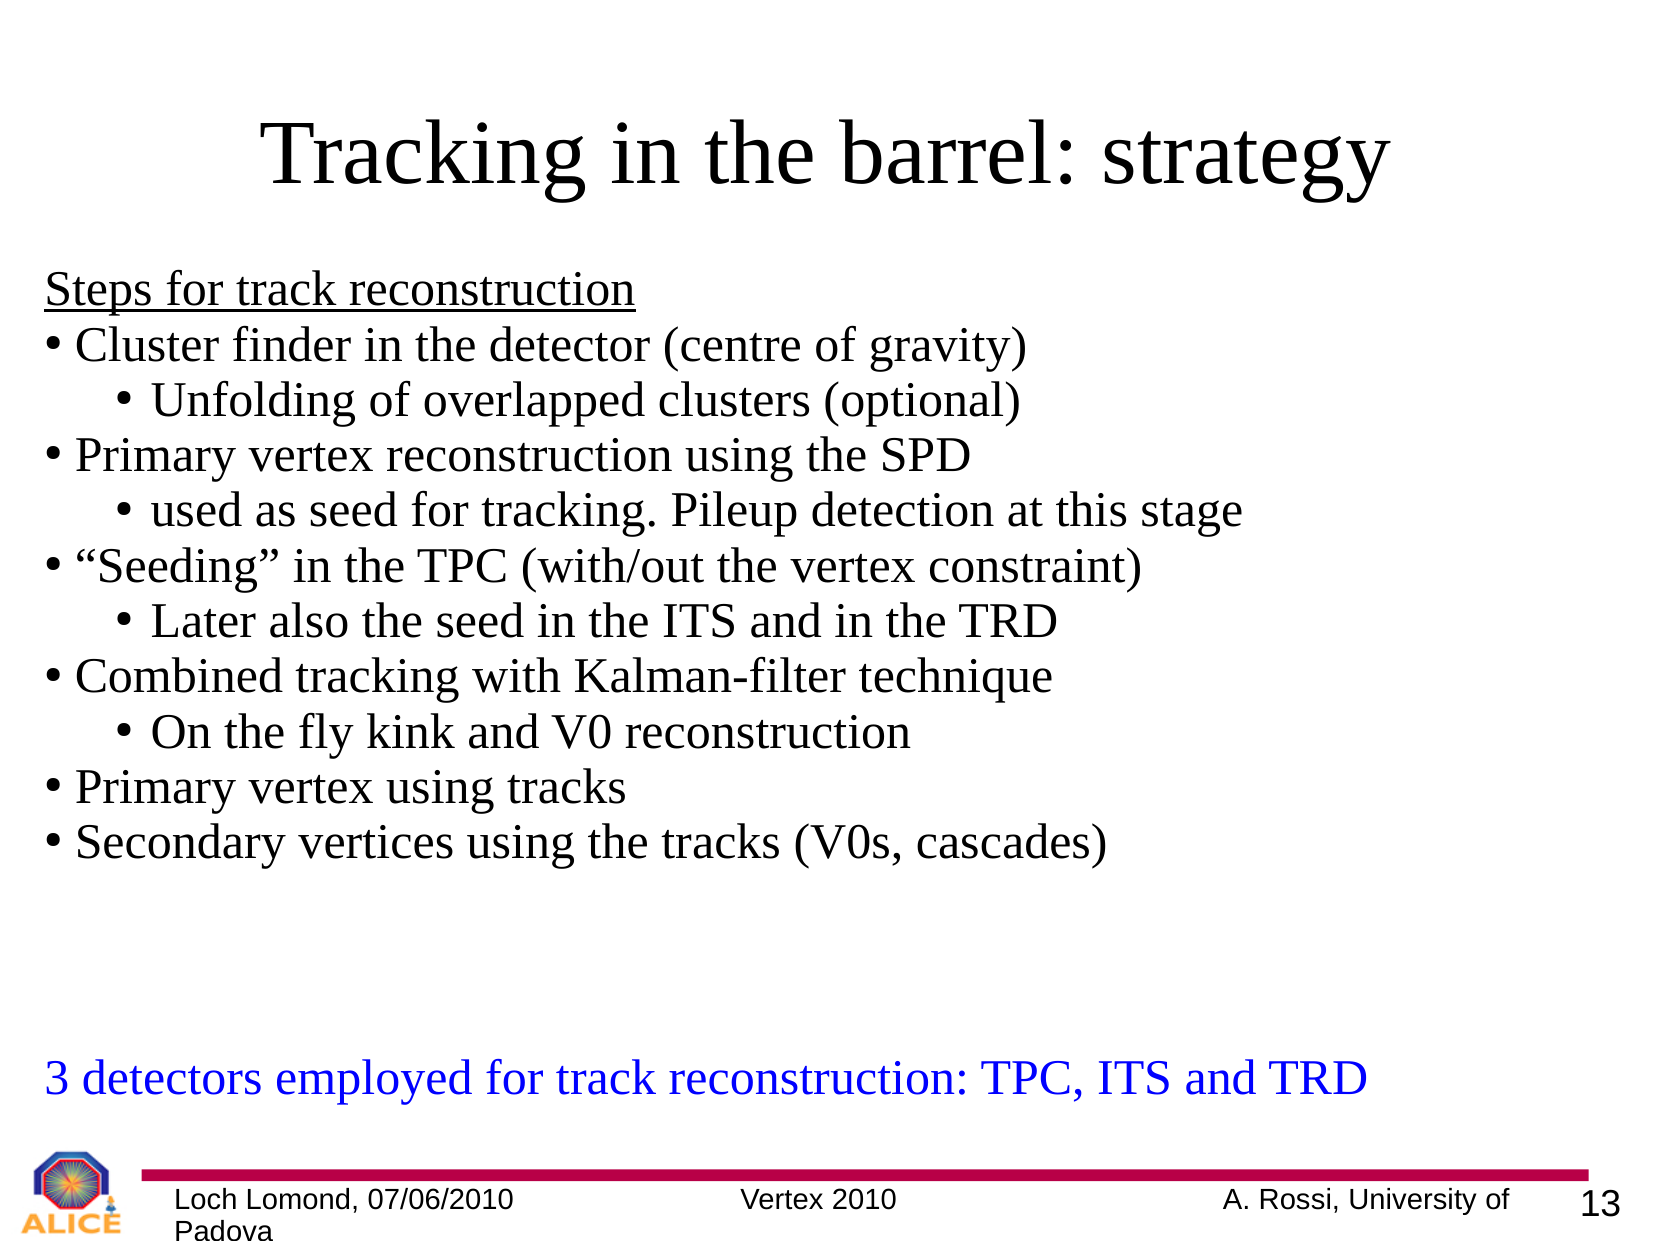

# Tracking in the barrel: strategy
Steps for track reconstruction
 Cluster finder in the detector (centre of gravity)
Unfolding of overlapped clusters (optional)
 Primary vertex reconstruction using the SPD
used as seed for tracking. Pileup detection at this stage
 “Seeding” in the TPC (with/out the vertex constraint)
Later also the seed in the ITS and in the TRD
 Combined tracking with Kalman-filter technique
On the fly kink and V0 reconstruction
 Primary vertex using tracks
 Secondary vertices using the tracks (V0s, cascades)
3 detectors employed for track reconstruction: TPC, ITS and TRD
Loch Lomond, 07/06/2010 		 Vertex 2010 		 A. Rossi, University of Padova
13
3 detectors employed for track reconstruction: TPC, ITS and TRD
7 detectors for PID: TPC, ITS, TRD, TOF, HMPID, EMCAL, PHOS